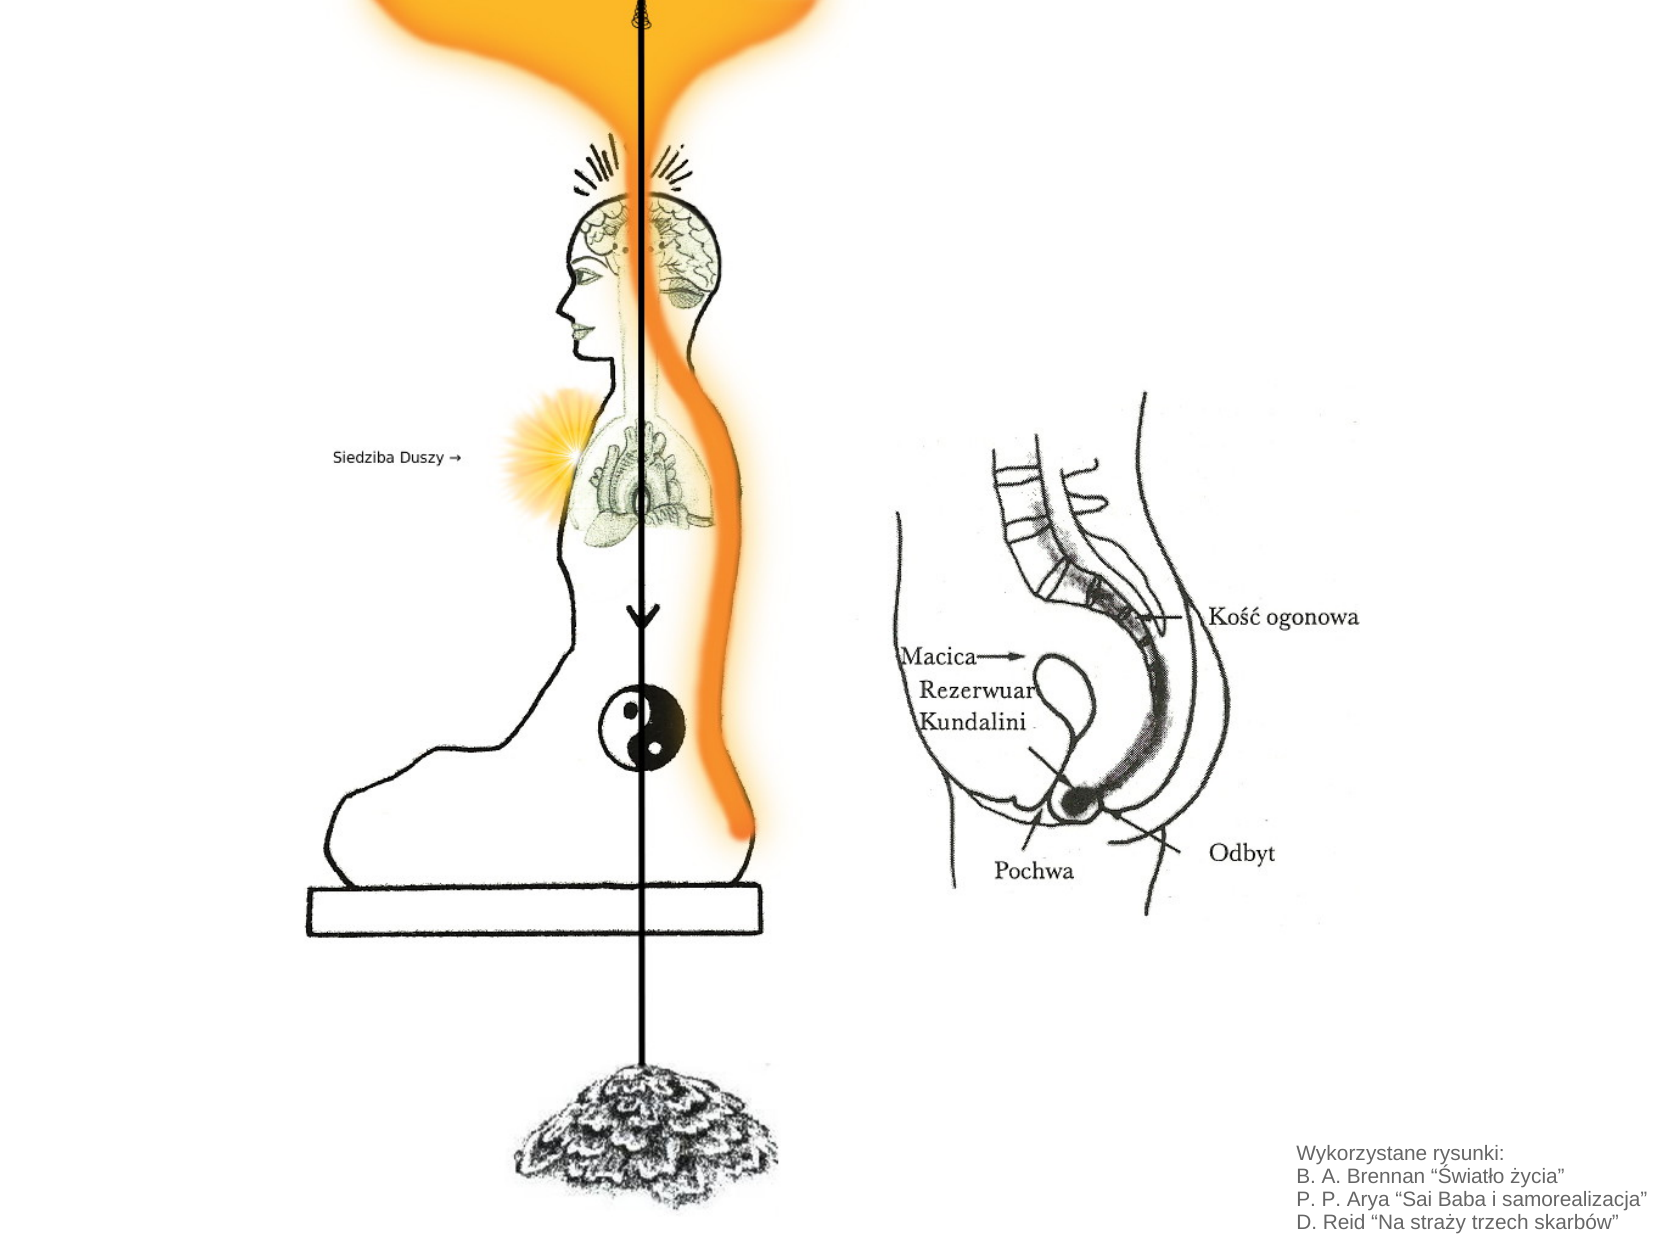

Wykorzystane rysunki:
B. A. Brennan “Światło życia”
P. P. Arya “Sai Baba i samorealizacja”
D. Reid “Na straży trzech skarbów”